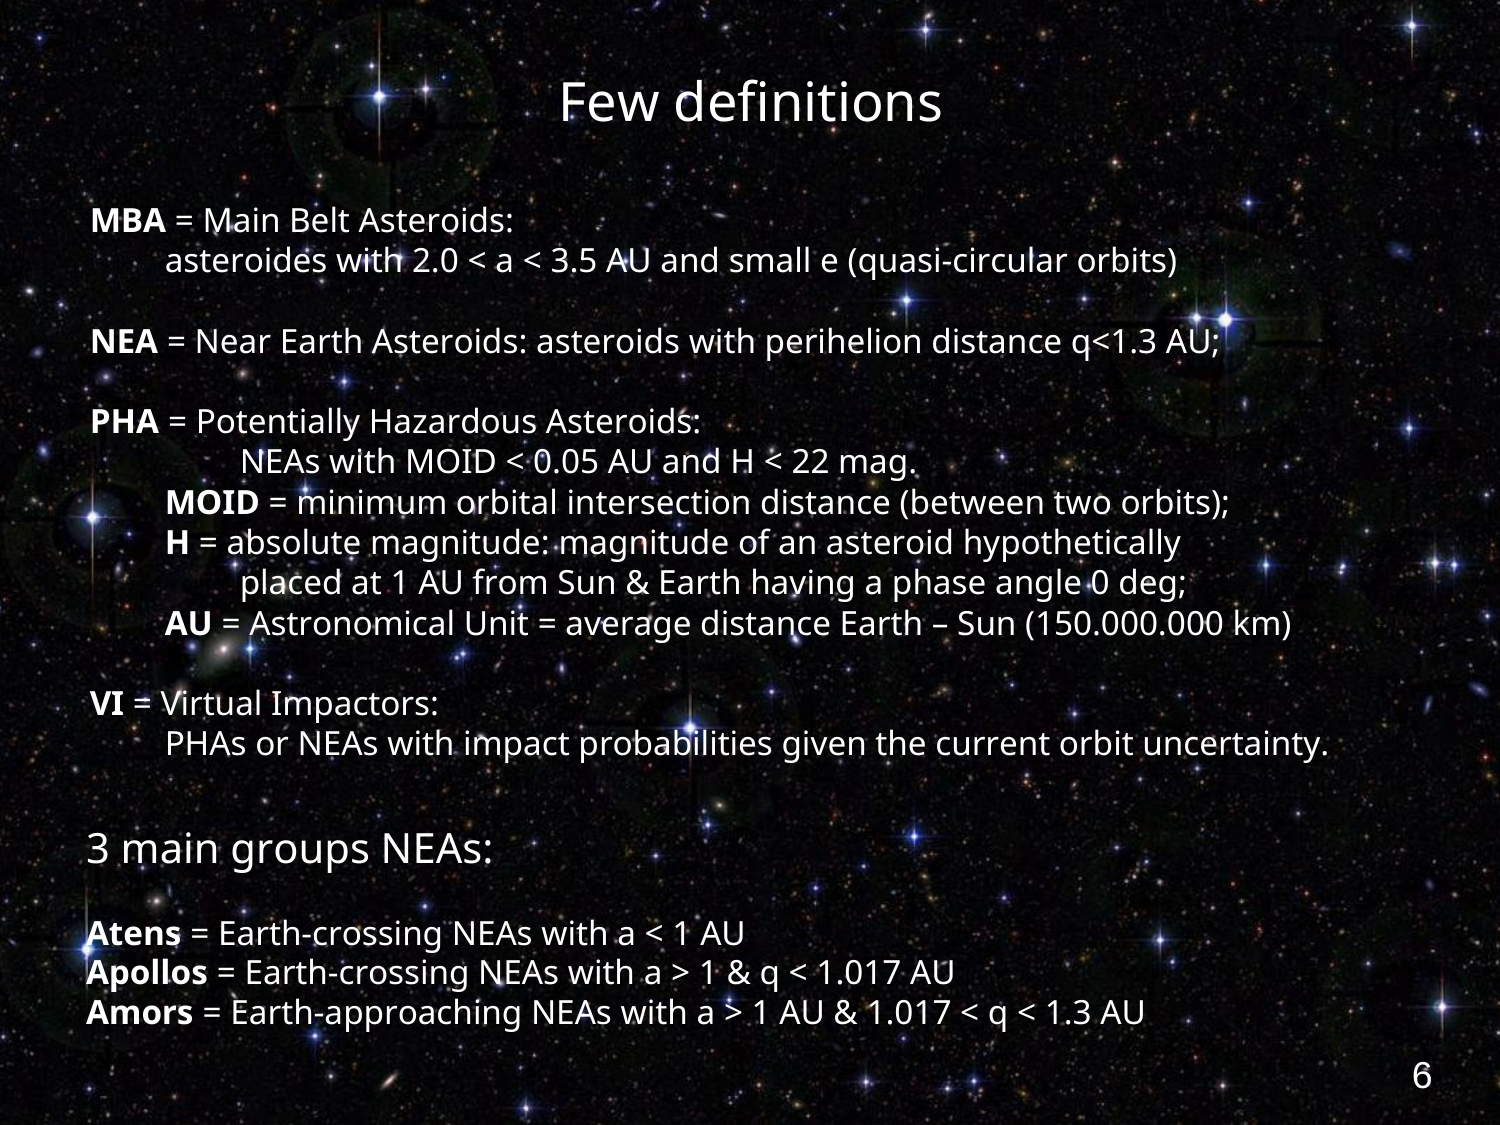

Few definitions
MBA = Main Belt Asteroids:
	asteroides with 2.0 < a < 3.5 AU and small e (quasi-circular orbits)
NEA = Near Earth Asteroids: asteroids with perihelion distance q<1.3 AU;
PHA = Potentially Hazardous Asteroids:
		NEAs with MOID < 0.05 AU and H < 22 mag.
	MOID = minimum orbital intersection distance (between two orbits);
	H = absolute magnitude: magnitude of an asteroid hypothetically
		placed at 1 AU from Sun & Earth having a phase angle 0 deg;
	AU = Astronomical Unit = average distance Earth – Sun (150.000.000 km)
VI = Virtual Impactors:
	PHAs or NEAs with impact probabilities given the current orbit uncertainty.
3 main groups NEAs:
Atens = Earth-crossing NEAs with a < 1 AU
Apollos = Earth-crossing NEAs with a > 1 & q < 1.017 AU
Amors = Earth-approaching NEAs with a > 1 AU & 1.017 < q < 1.3 AU
6